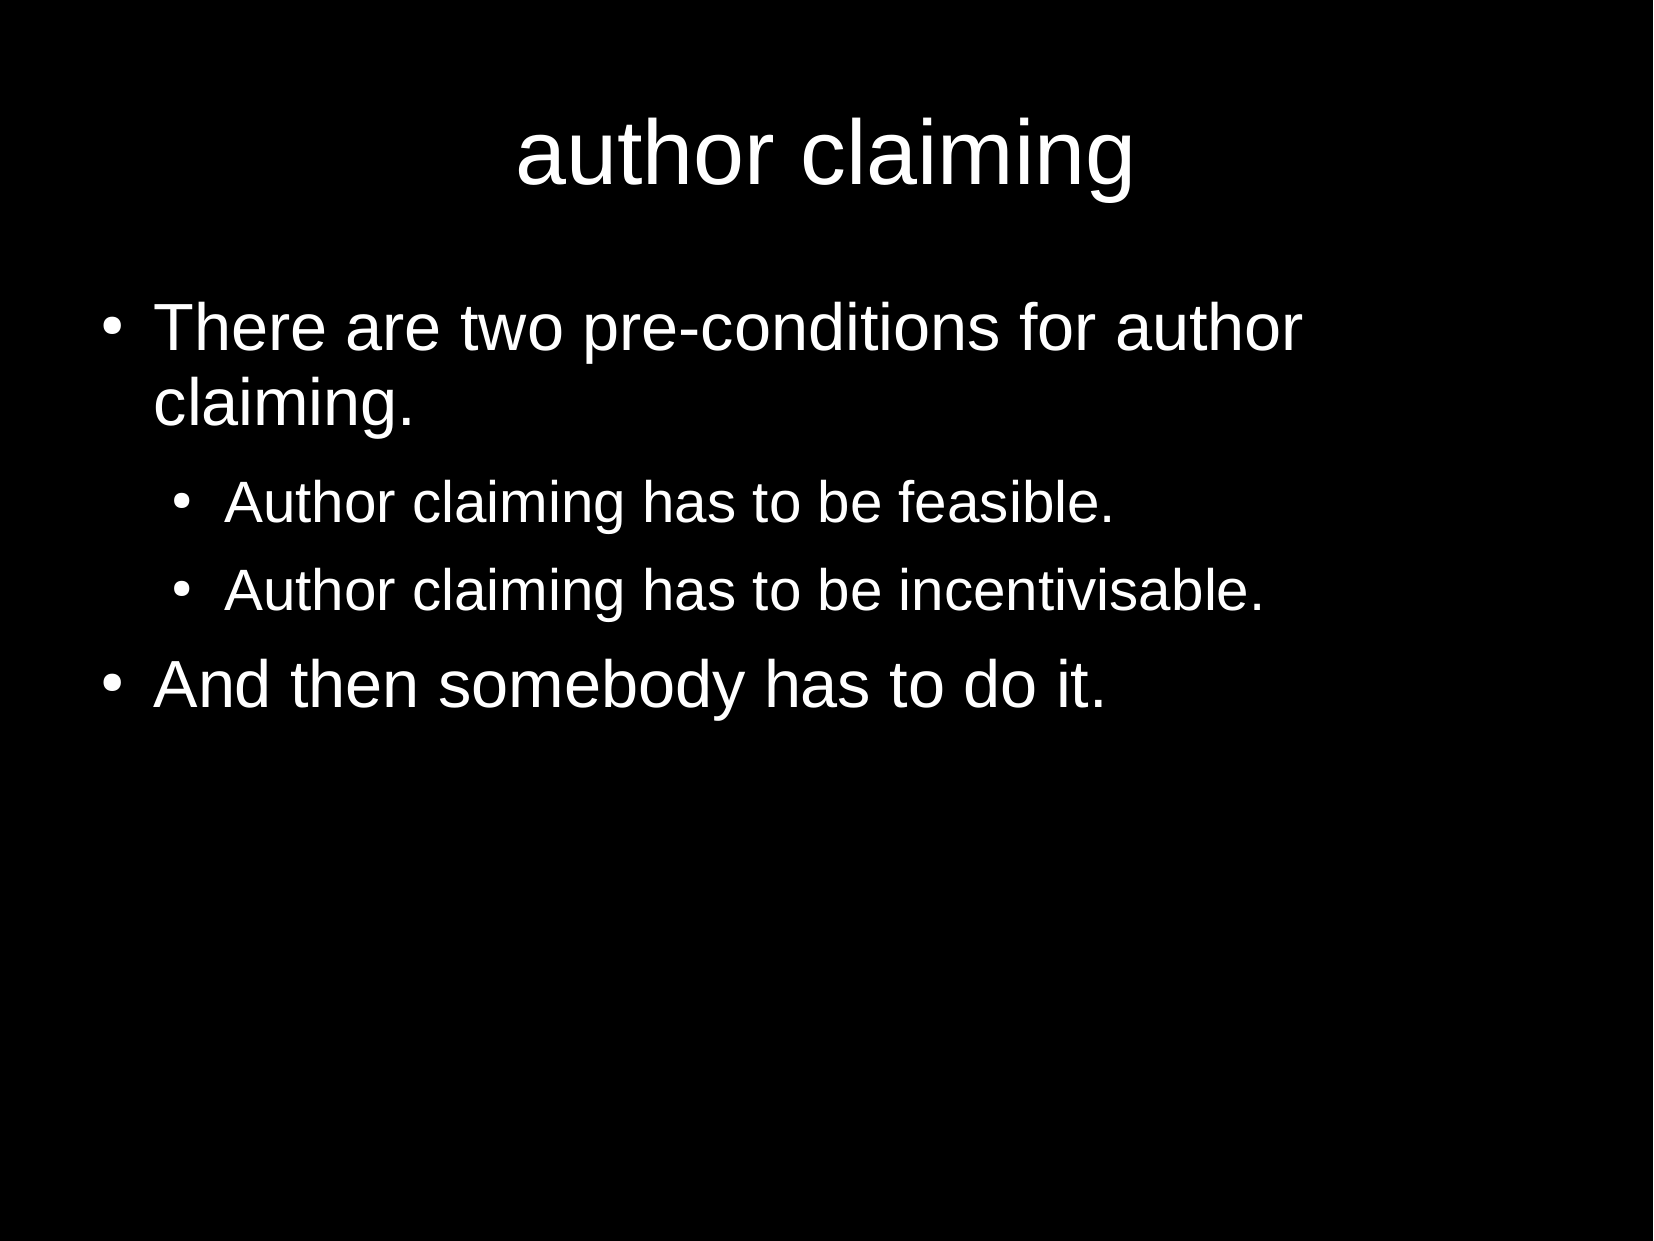

# author claiming
There are two pre-conditions for author claiming.
Author claiming has to be feasible.
Author claiming has to be incentivisable.
And then somebody has to do it.